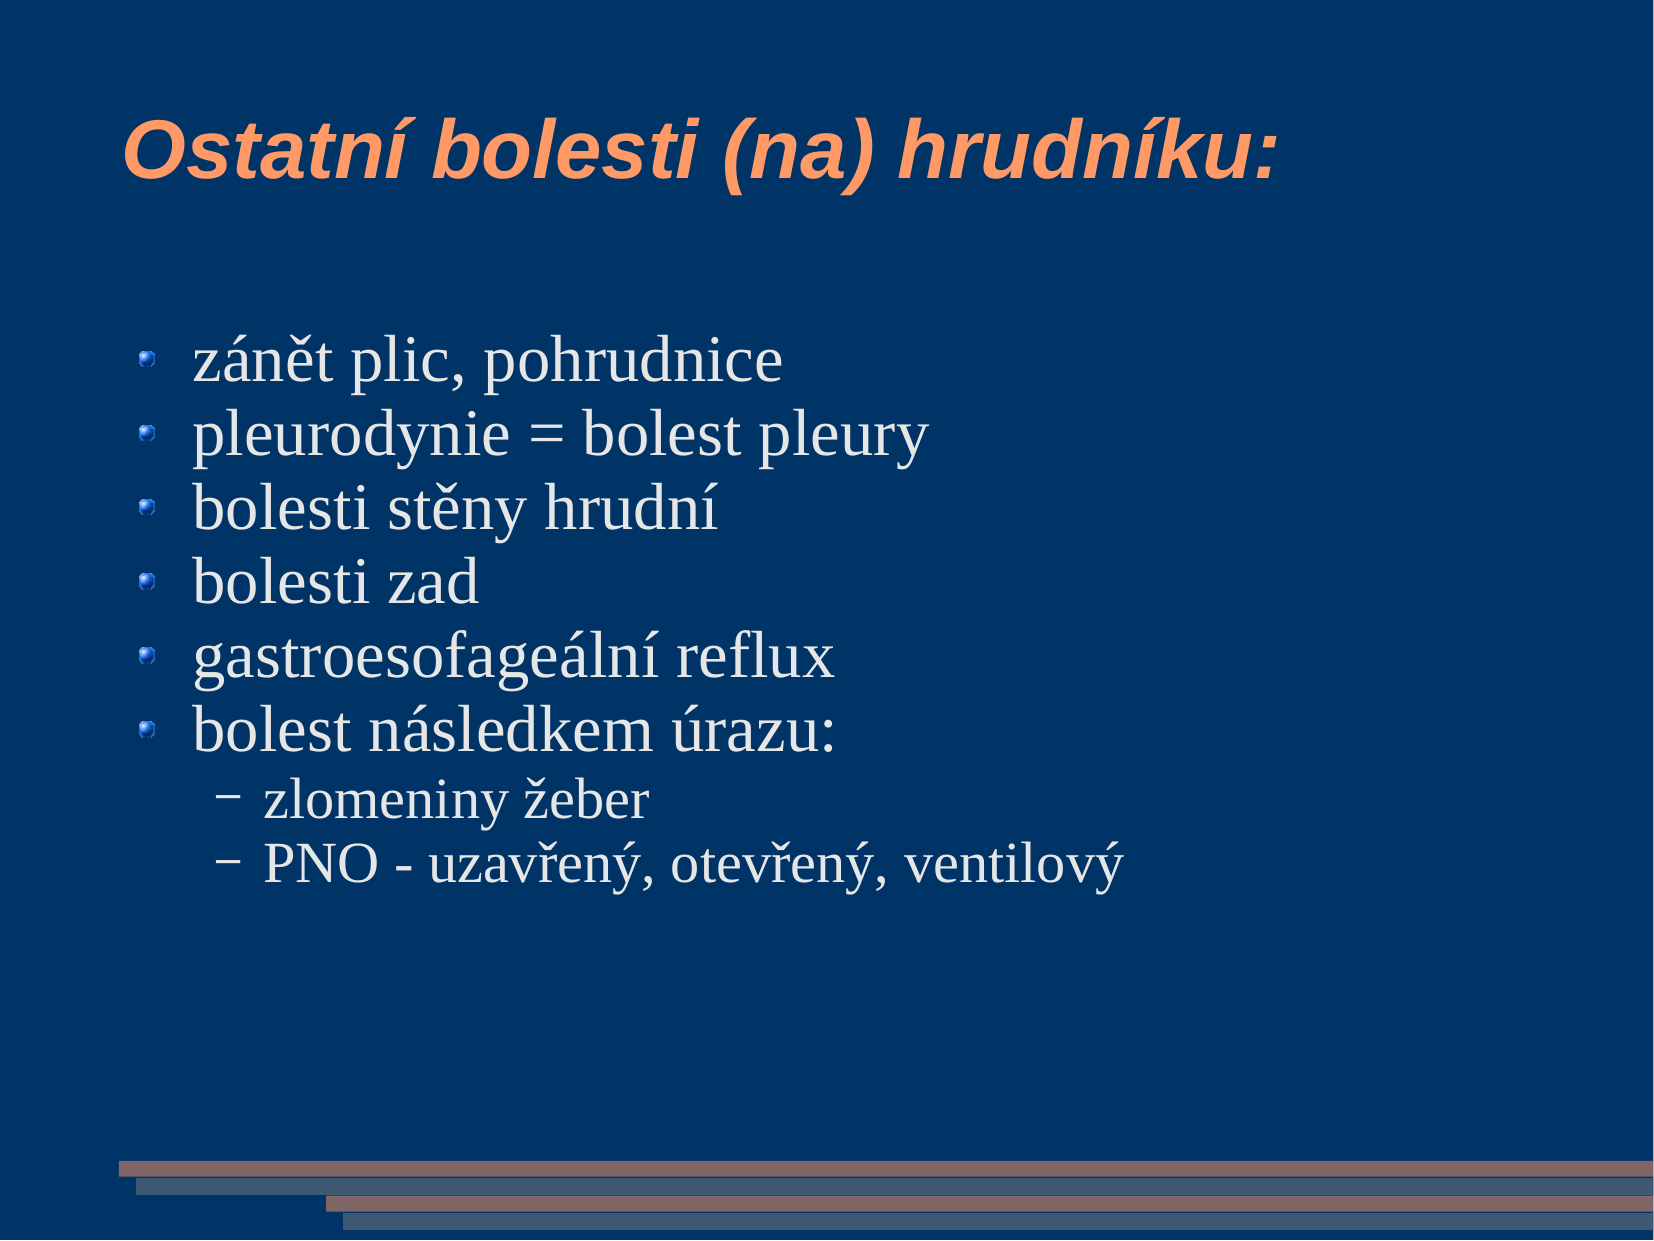

# Ostatní bolesti (na) hrudníku:
zánět plic, pohrudnice
pleurodynie = bolest pleury
bolesti stěny hrudní
bolesti zad
gastroesofageální reflux
bolest následkem úrazu:
zlomeniny žeber
PNO - uzavřený, otevřený, ventilový